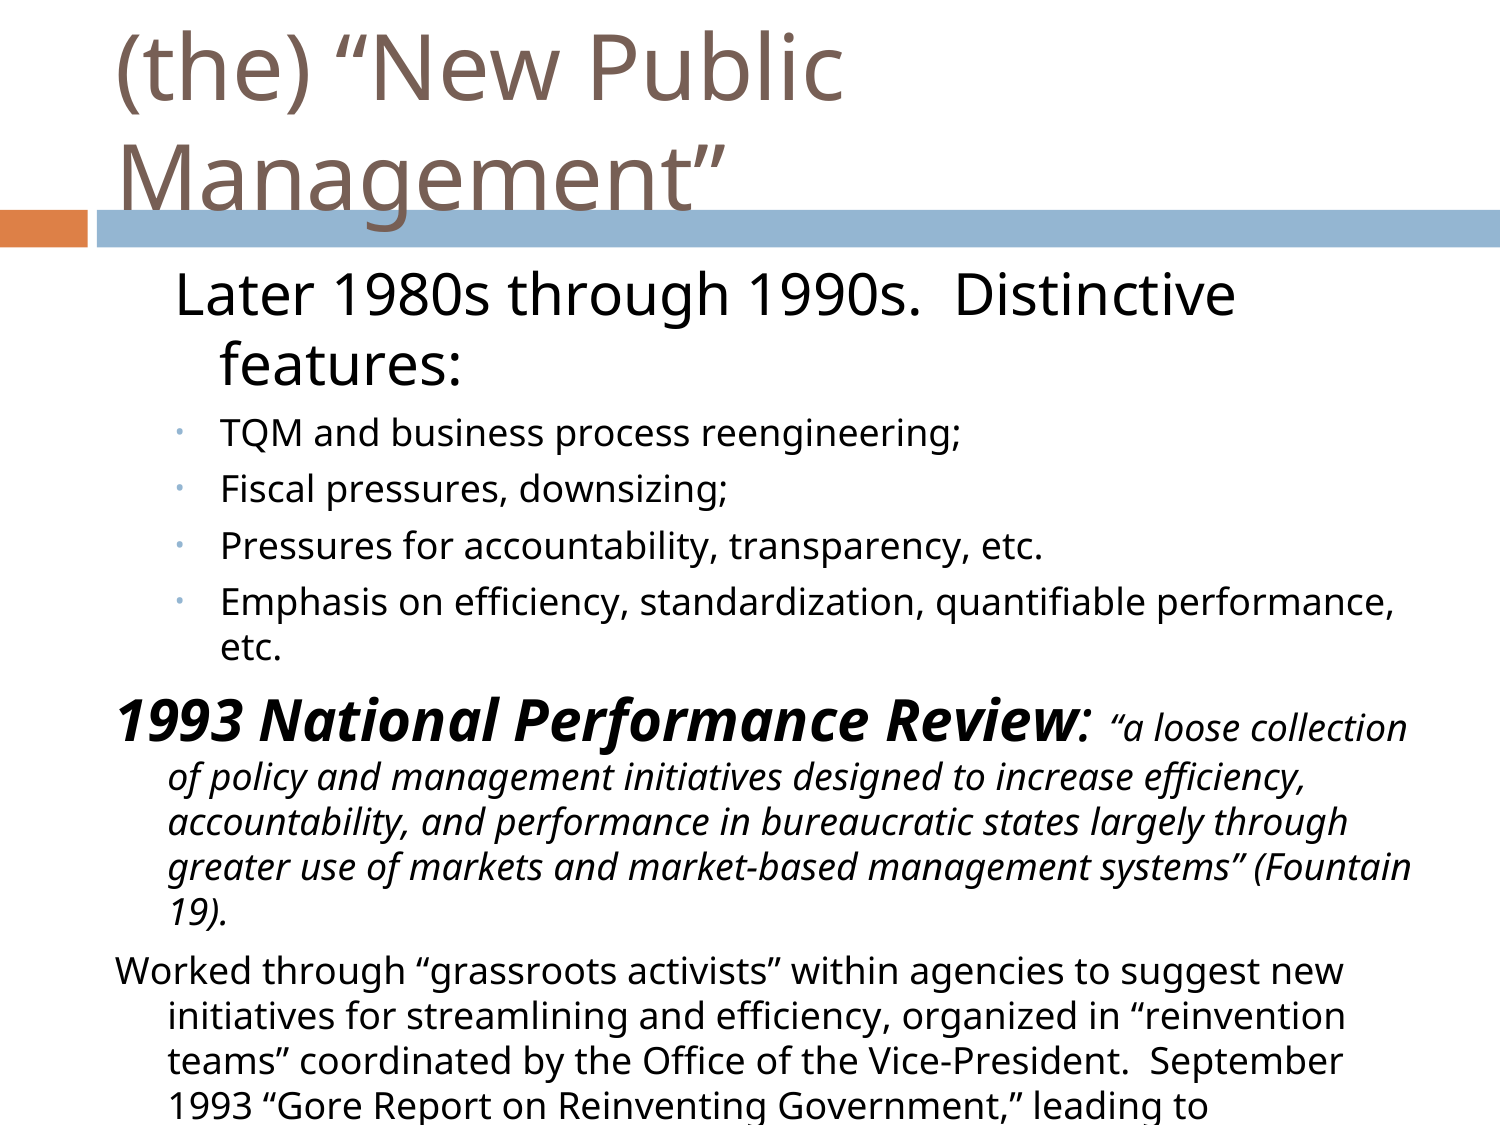

# (the) “New Public Management”
Later 1980s through 1990s. Distinctive features:
TQM and business process reengineering;
Fiscal pressures, downsizing;
Pressures for accountability, transparency, etc.
Emphasis on efficiency, standardization, quantifiable performance, etc.
1993 National Performance Review: “a loose collection of policy and management initiatives designed to increase efficiency, accountability, and performance in bureaucratic states largely through greater use of markets and market-based management systems” (Fountain 19).
Worked through “grassroots activists” within agencies to suggest new initiatives for streamlining and efficiency, organized in “reinvention teams” coordinated by the Office of the Vice-President. September 1993 “Gore Report on Reinventing Government,” leading to Government Performance and Results Act.
Strong emphasis on IT as enabler / multiplier of structural change and efficiency gains in government (e.g. 1993 report, “Reengineering Through Information Technology.”